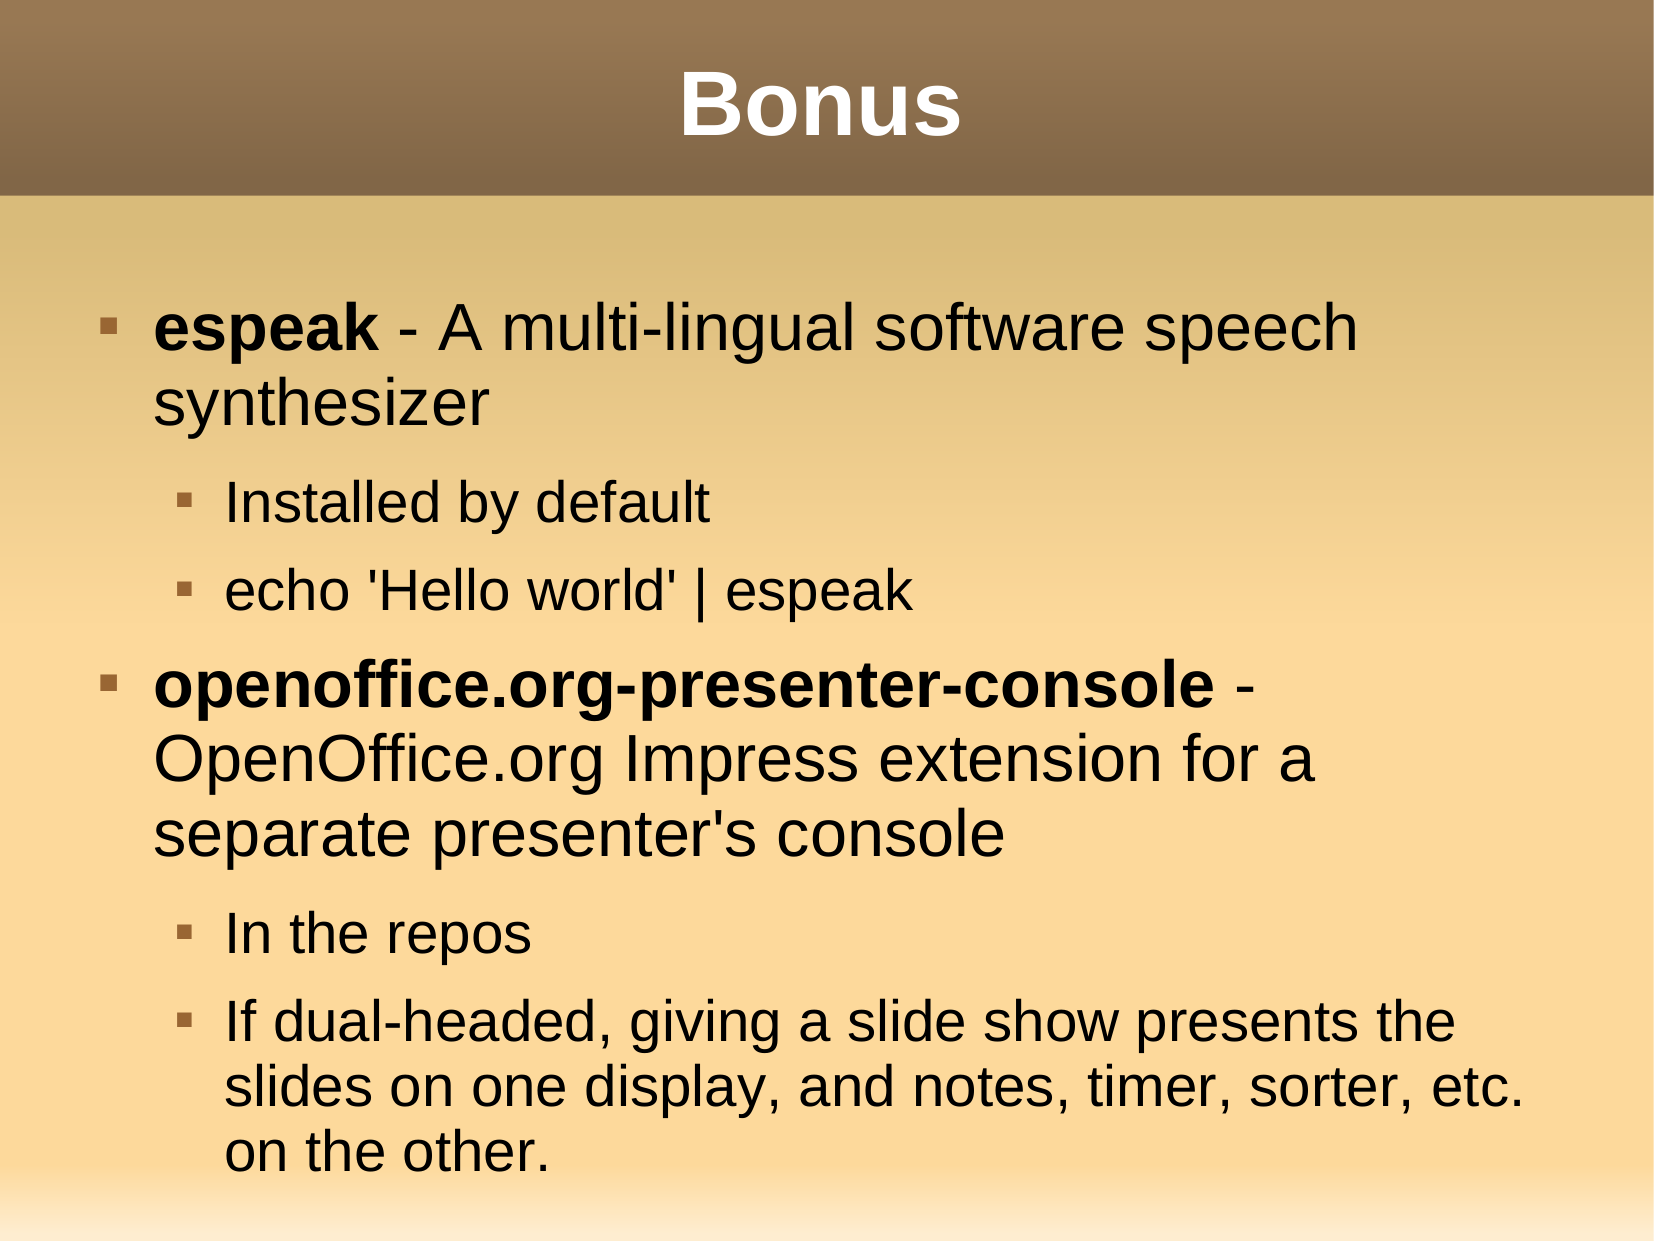

# Bonus
espeak - A multi-lingual software speech synthesizer
Installed by default
echo 'Hello world' | espeak
openoffice.org-presenter-console - OpenOffice.org Impress extension for a separate presenter's console
In the repos
If dual-headed, giving a slide show presents the slides on one display, and notes, timer, sorter, etc. on the other.